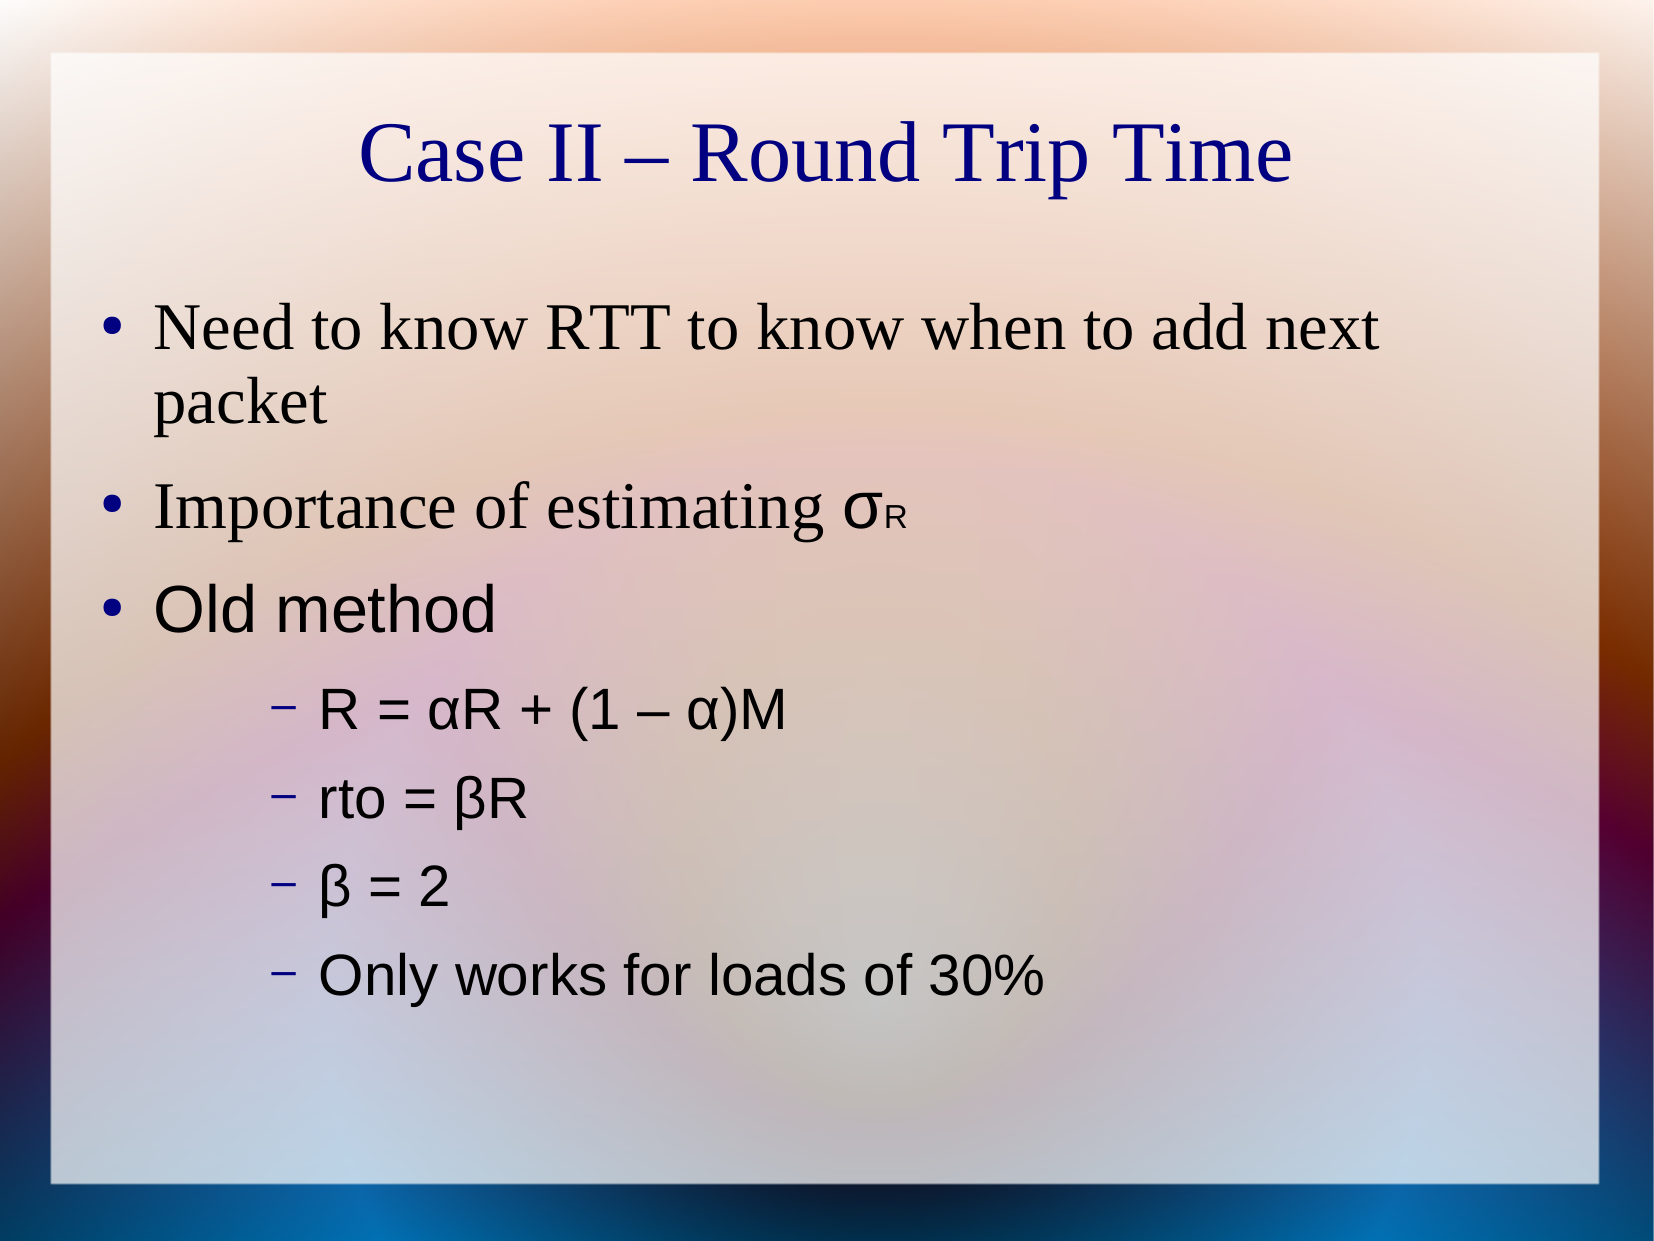

Case II – Round Trip Time
# Need to know RTT to know when to add next packet
Importance of estimating σR
Old method
R = αR + (1 – α)M
rto = βR
β = 2
Only works for loads of 30%